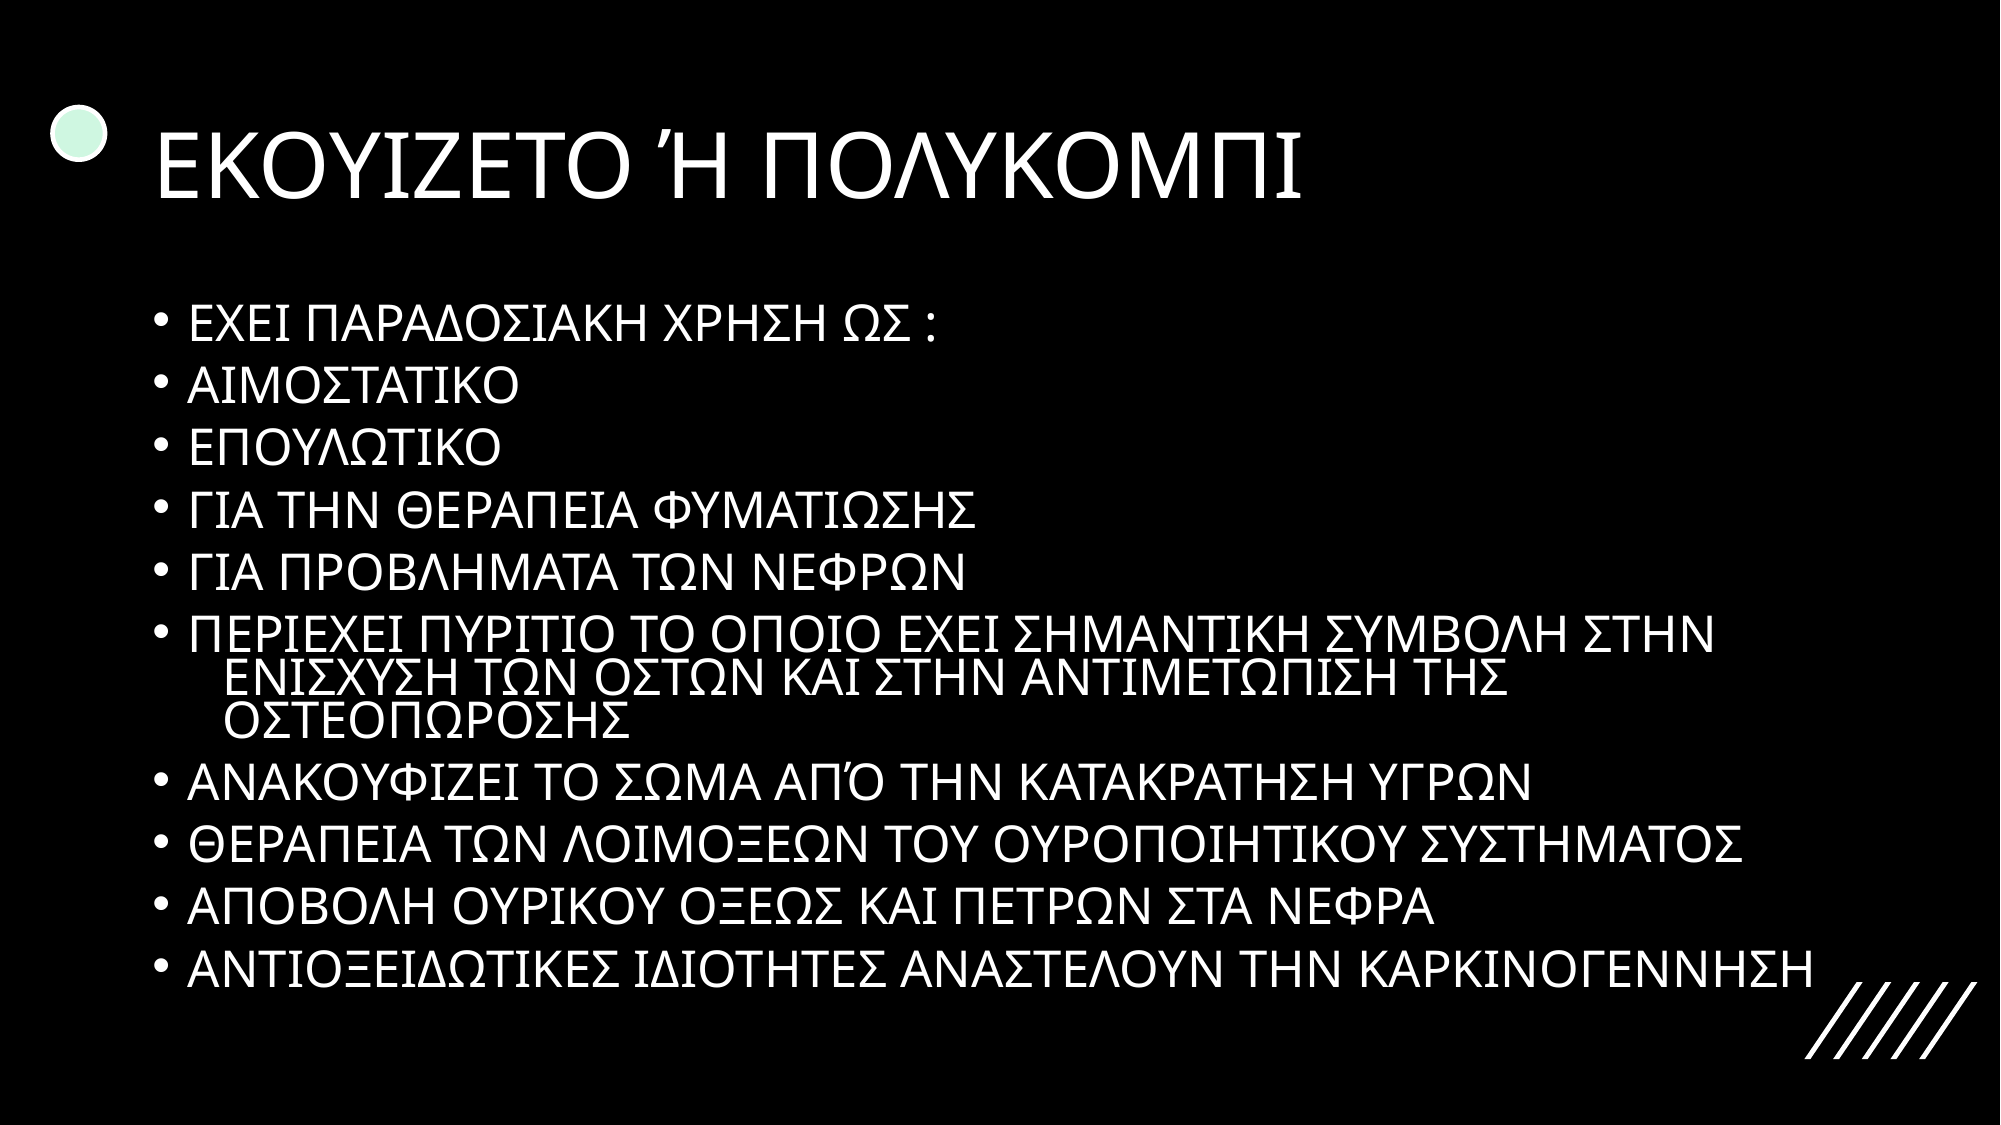

# ΕΚΟΥΙΖΕΤΟ Ή ΠΟΛΥΚΟΜΠΙ
ΕΧΕΙ ΠΑΡΑΔΟΣΙΑΚΗ ΧΡΗΣΗ ΩΣ :
ΑΙΜΟΣΤΑΤΙΚΟ
ΕΠΟΥΛΩΤΙΚΟ
ΓΙΑ ΤΗΝ ΘΕΡΑΠΕΙΑ ΦΥΜΑΤΙΩΣΗΣ
ΓΙΑ ΠΡΟΒΛΗΜΑΤΑ ΤΩΝ ΝΕΦΡΩΝ
ΠΕΡΙΕΧΕΙ ΠΥΡΙΤΙΟ ΤΟ ΟΠΟΙΟ ΕΧΕΙ ΣΗΜΑΝΤΙΚΗ ΣΥΜΒΟΛΗ ΣΤΗΝ ΕΝΙΣΧΥΣΗ ΤΩΝ ΟΣΤΩΝ ΚΑΙ ΣΤΗΝ ΑΝΤΙΜΕΤΩΠΙΣΗ ΤΗΣ ΟΣΤΕΟΠΩΡΟΣΗΣ
ΑΝΑΚΟΥΦΙΖΕΙ ΤΟ ΣΩΜΑ ΑΠΌ ΤΗΝ ΚΑΤΑΚΡΑΤΗΣΗ ΥΓΡΩΝ
ΘΕΡΑΠΕΙΑ ΤΩΝ ΛΟΙΜΟΞΕΩΝ ΤΟΥ ΟΥΡΟΠΟΙΗΤΙΚΟΥ ΣΥΣΤΗΜΑΤΟΣ
ΑΠΟΒΟΛΗ ΟΥΡΙΚΟΥ ΟΞΕΩΣ ΚΑΙ ΠΕΤΡΩΝ ΣΤΑ ΝΕΦΡΑ
ΑΝΤΙΟΞΕΙΔΩΤΙΚΕΣ ΙΔΙΟΤΗΤΕΣ ΑΝΑΣΤΕΛΟΥΝ ΤΗΝ ΚΑΡΚΙΝΟΓΕΝΝΗΣΗ